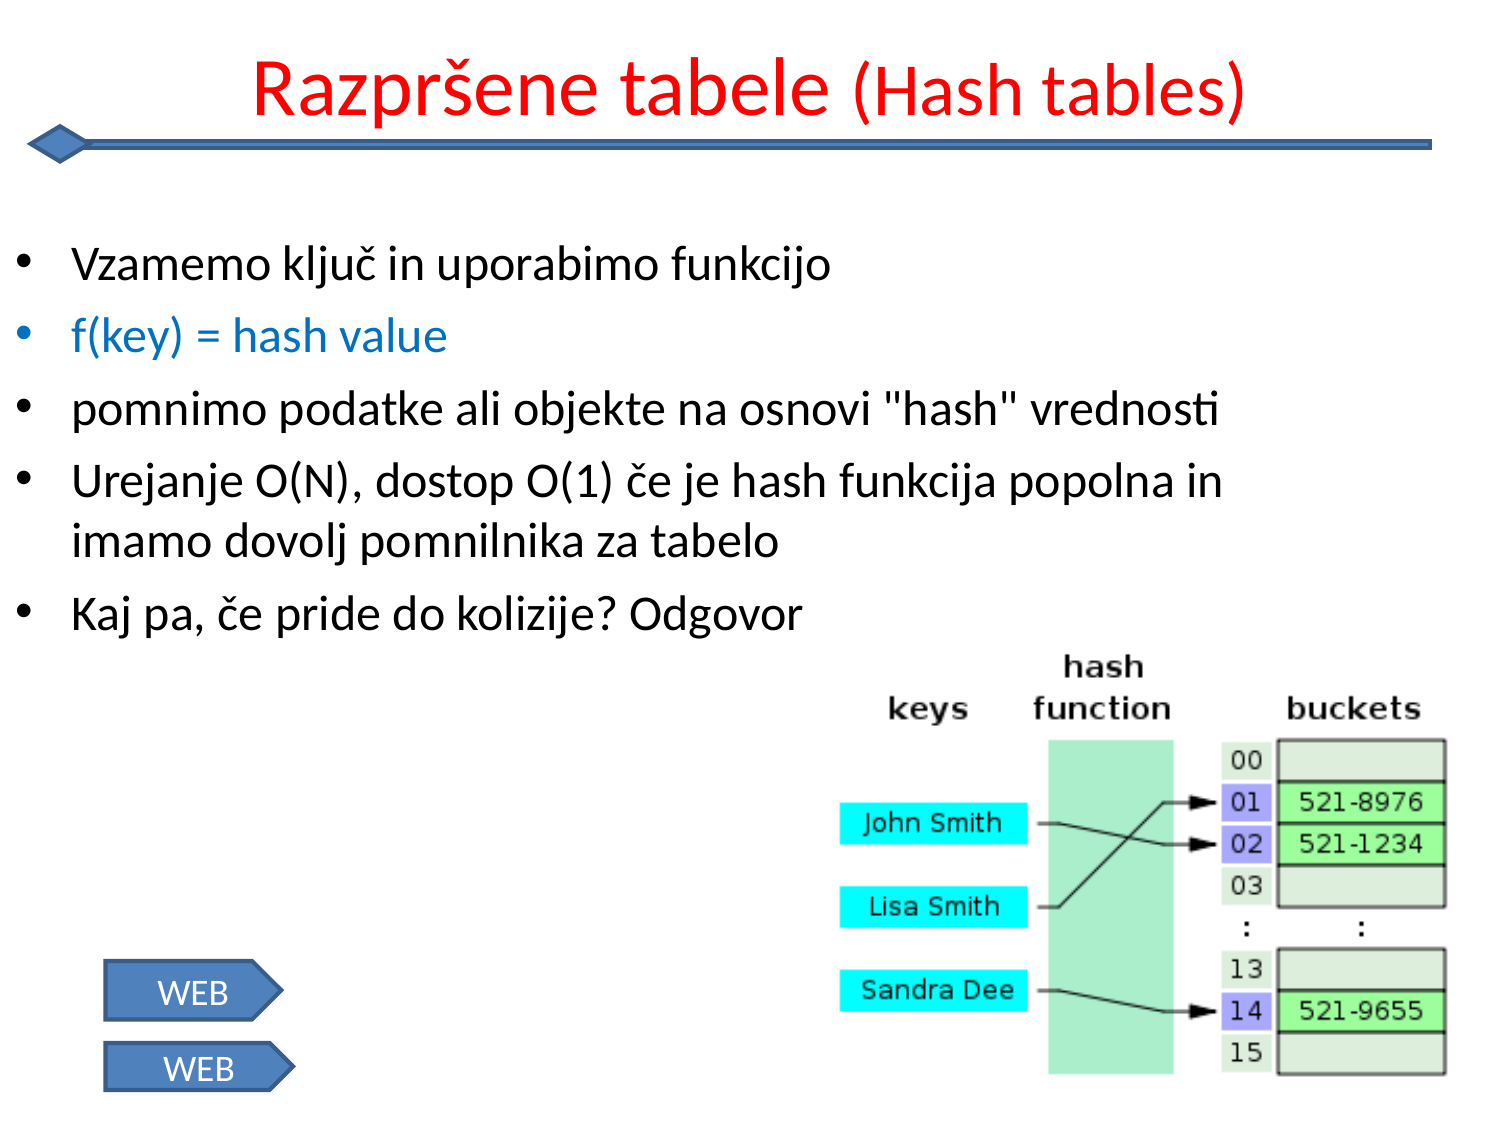

# Razpršene tabele (Hash tables)
Vzamemo ključ in uporabimo funkcijo
f(key) = hash value
pomnimo podatke ali objekte na osnovi "hash" vrednosti
Urejanje O(N), dostop O(1) če je hash funkcija popolna in imamo dovolj pomnilnika za tabelo
Kaj pa, če pride do kolizije? Odgovor
WEB
WEB